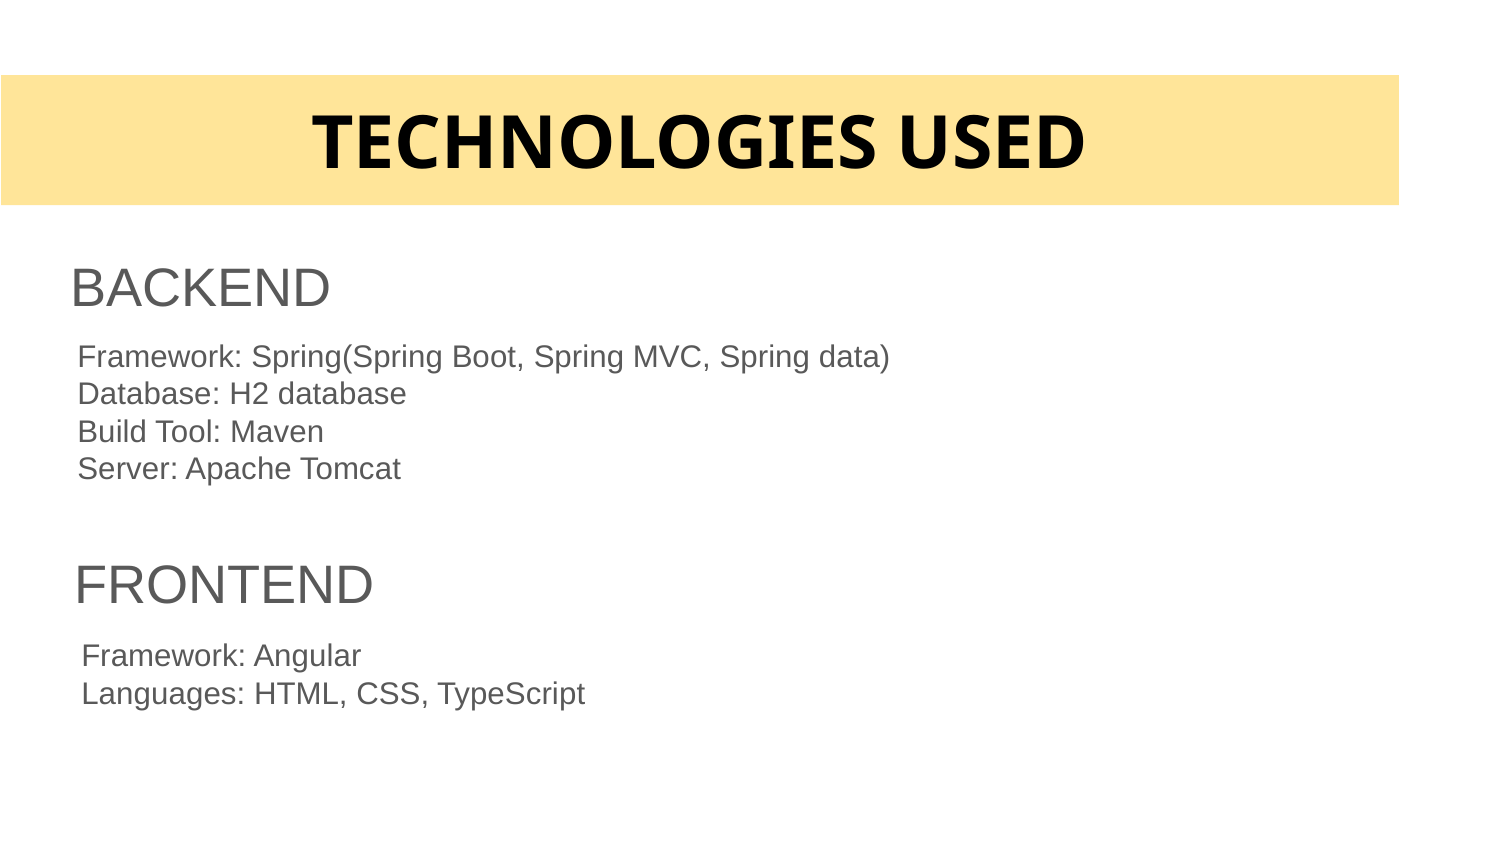

# TECHNOLOGIES USED
BACKEND
Framework: Spring(Spring Boot, Spring MVC, Spring data)
Database: H2 database
Build Tool: Maven
Server: Apache Tomcat
FRONTEND
Framework: Angular
Languages: HTML, CSS, TypeScript